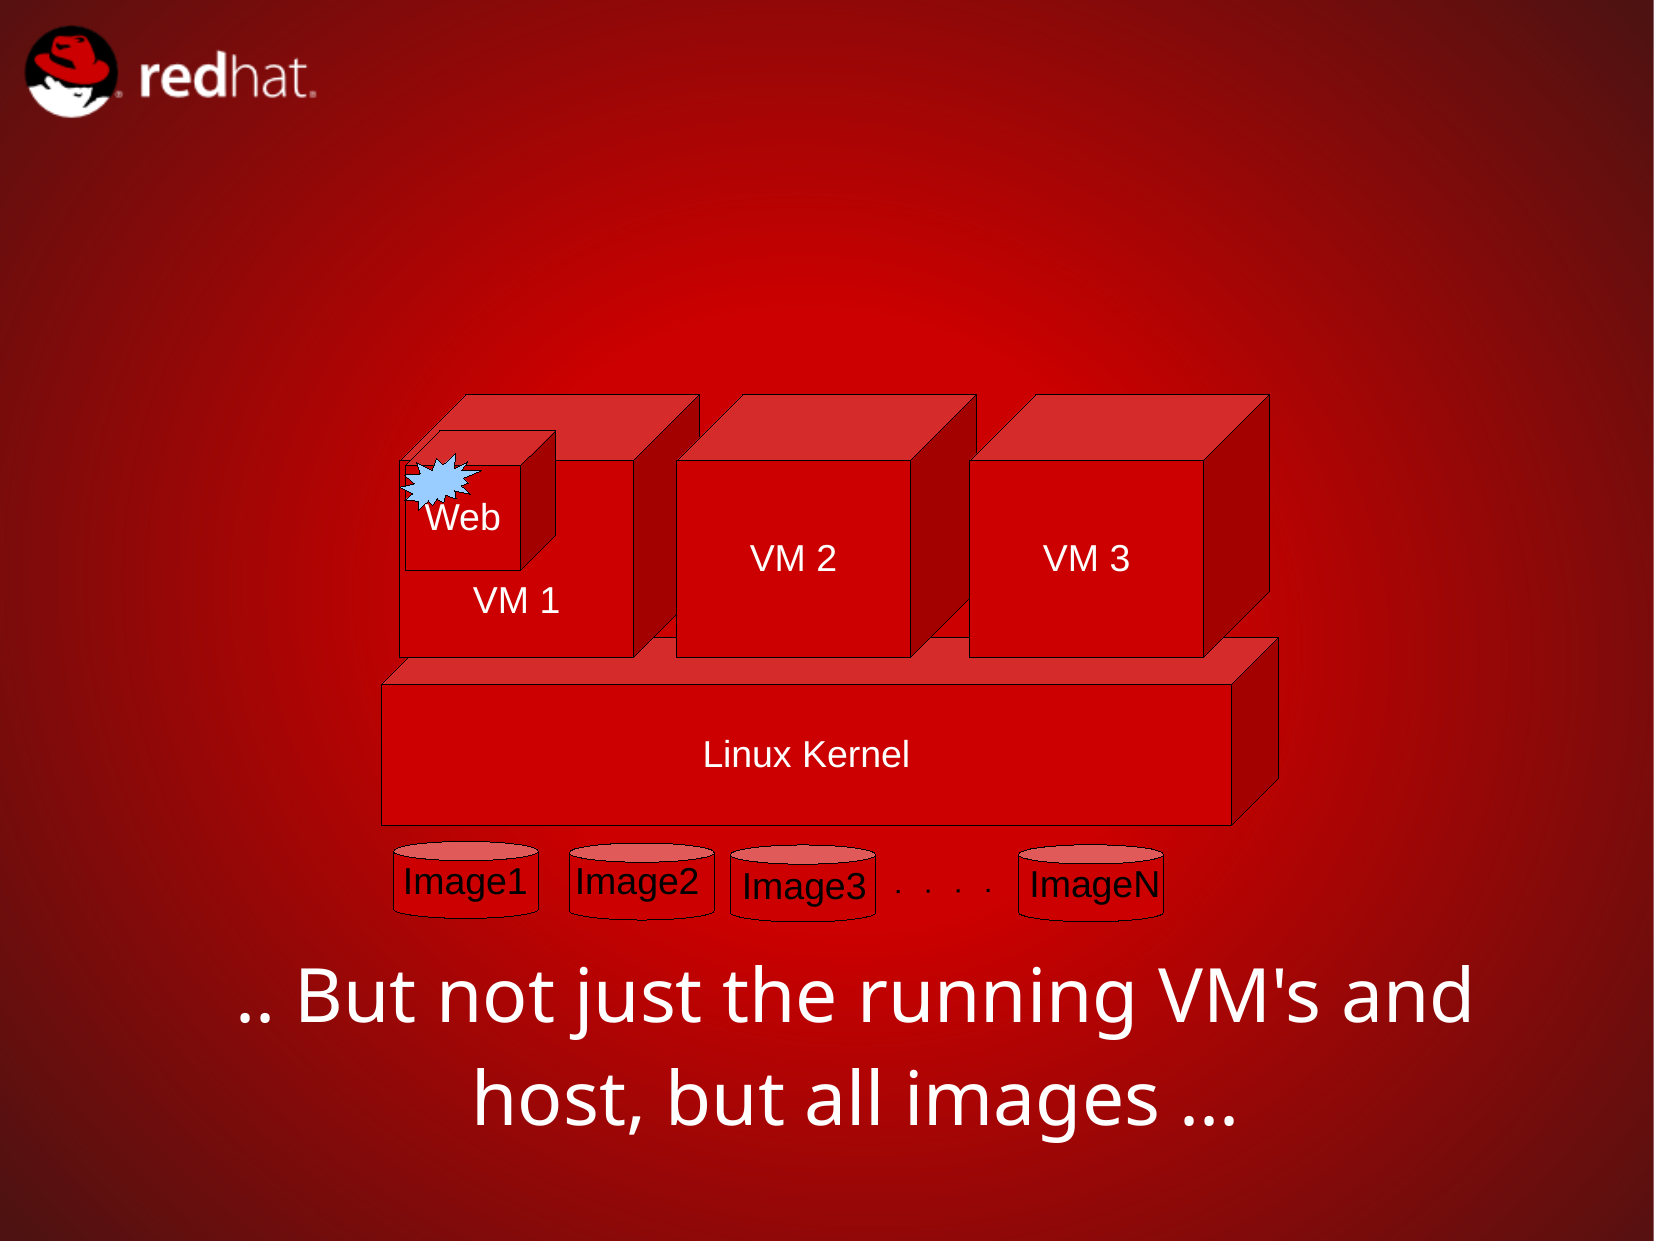

VM 1
VM 2
VM 3
Web
Linux Kernel
Image2
Image1
ImageN
Image3
.. But not just the running VM's and host, but all images ...